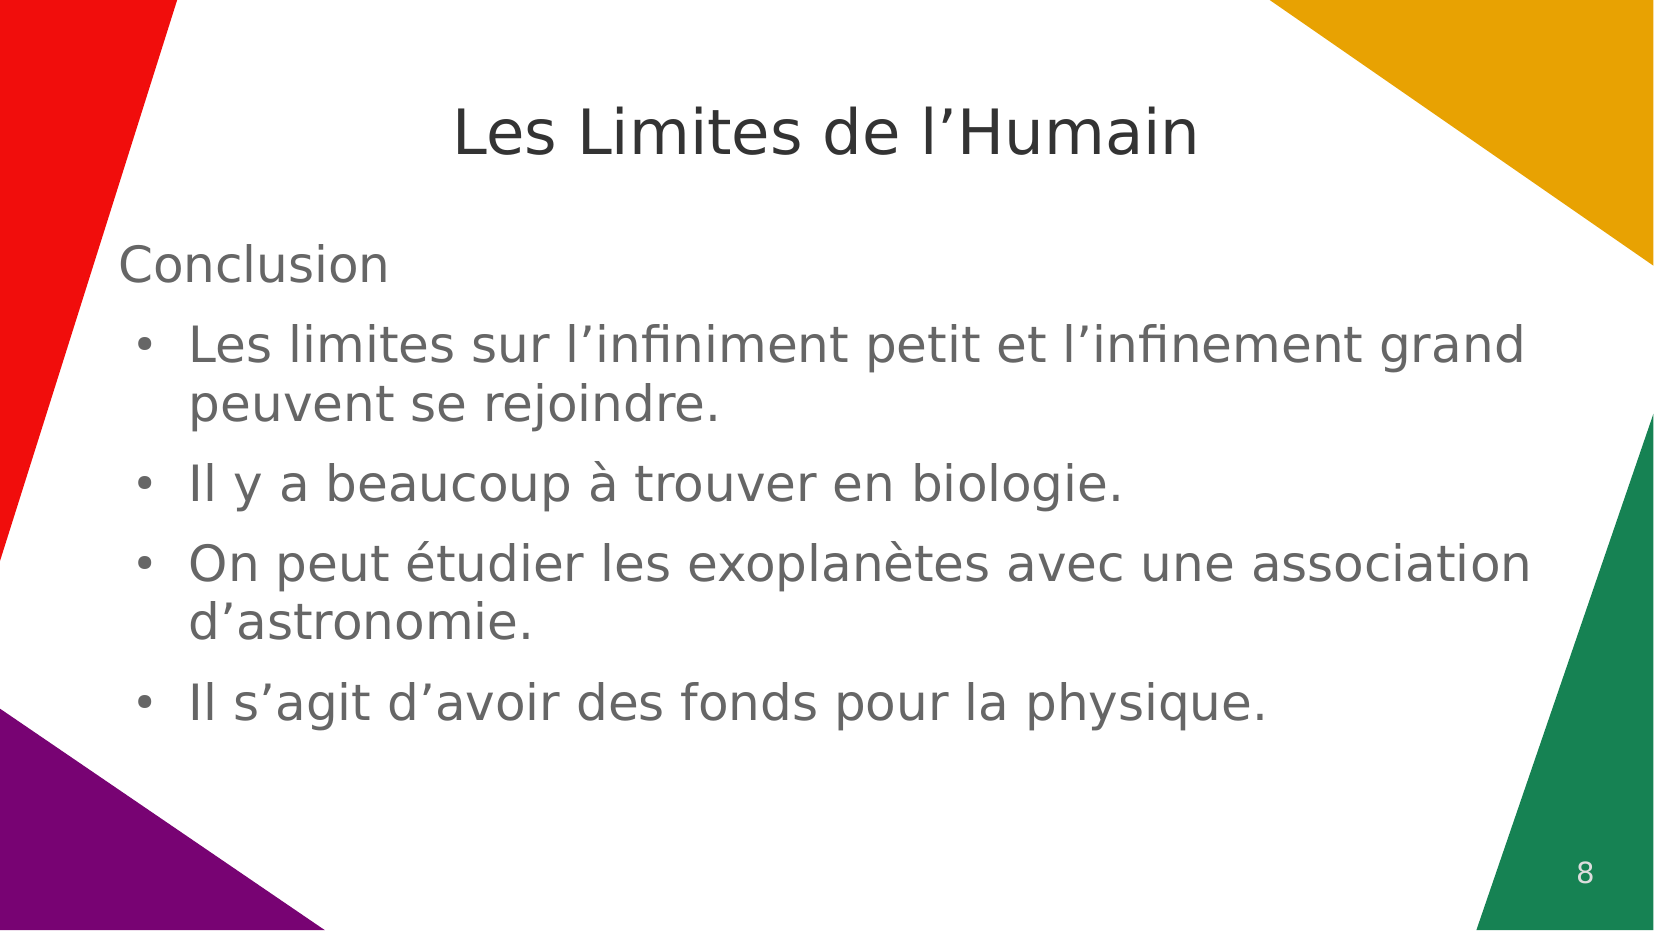

# Les Limites de l’Humain
Conclusion
Les limites sur l’infiniment petit et l’infinement grand peuvent se rejoindre.
Il y a beaucoup à trouver en biologie.
On peut étudier les exoplanètes avec une association d’astronomie.
Il s’agit d’avoir des fonds pour la physique.
8